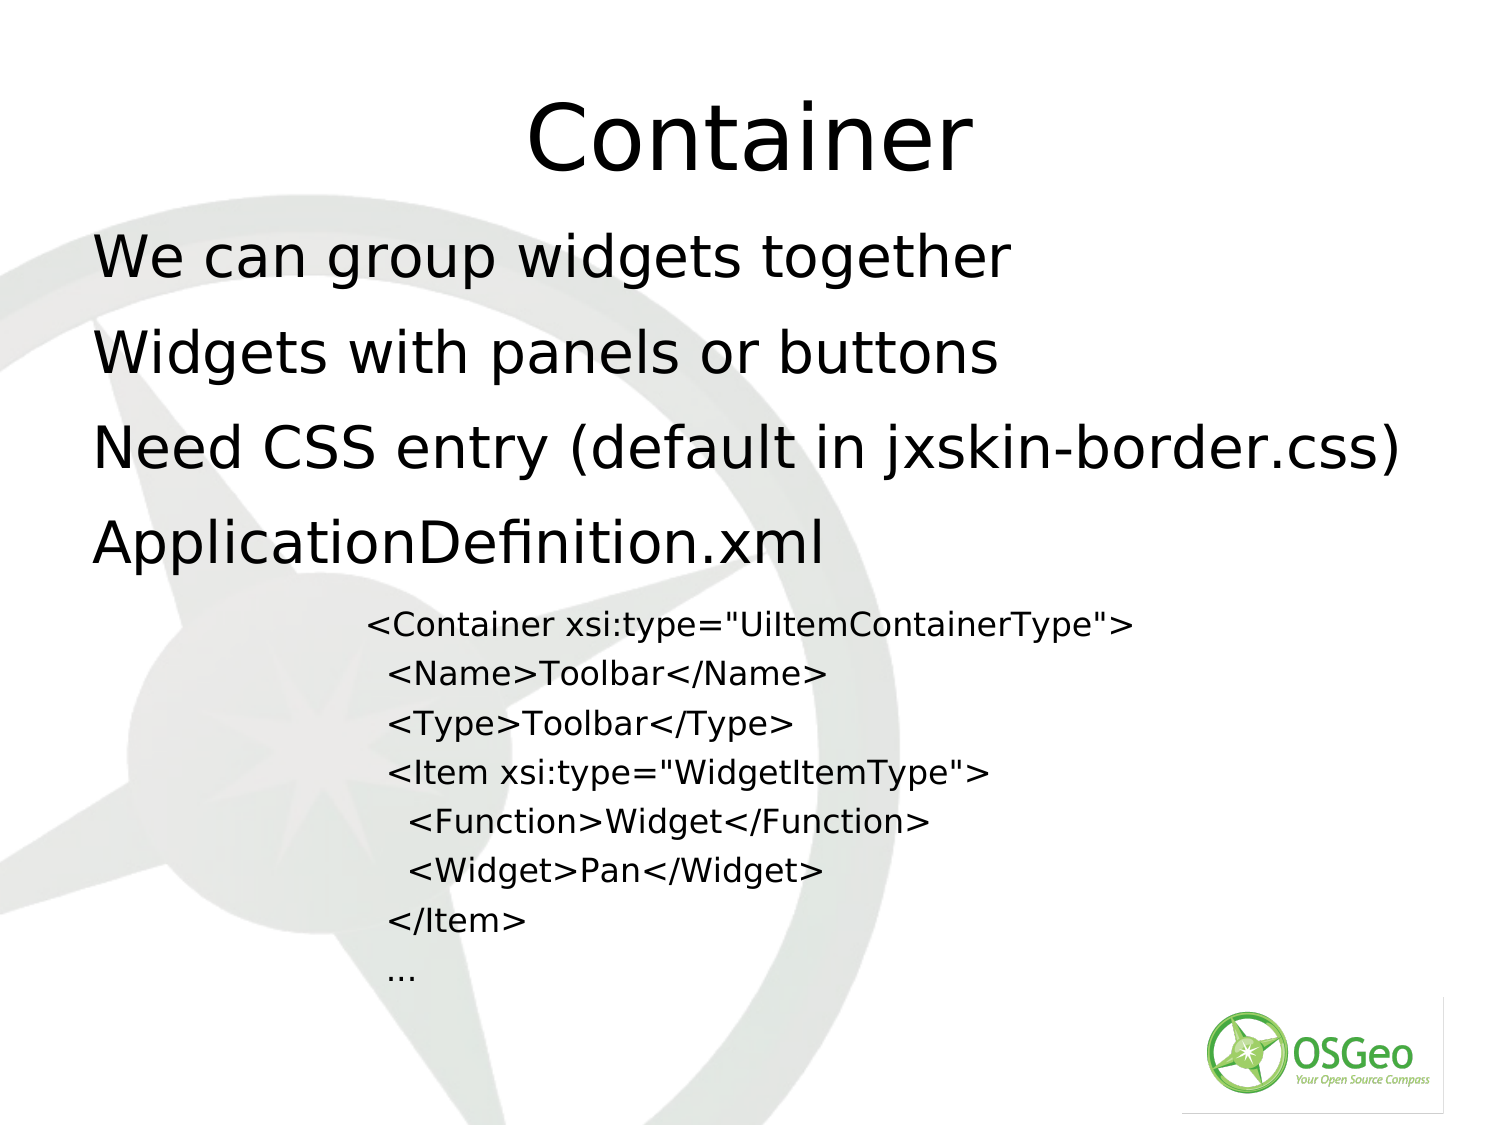

# Container
We can group widgets together
Widgets with panels or buttons
Need CSS entry (default in jxskin-border.css)
ApplicationDefinition.xml
 <Container xsi:type="UiItemContainerType">
 <Name>Toolbar</Name>
 <Type>Toolbar</Type>
 <Item xsi:type="WidgetItemType">
 <Function>Widget</Function>
 <Widget>Pan</Widget>
 </Item>
 ...